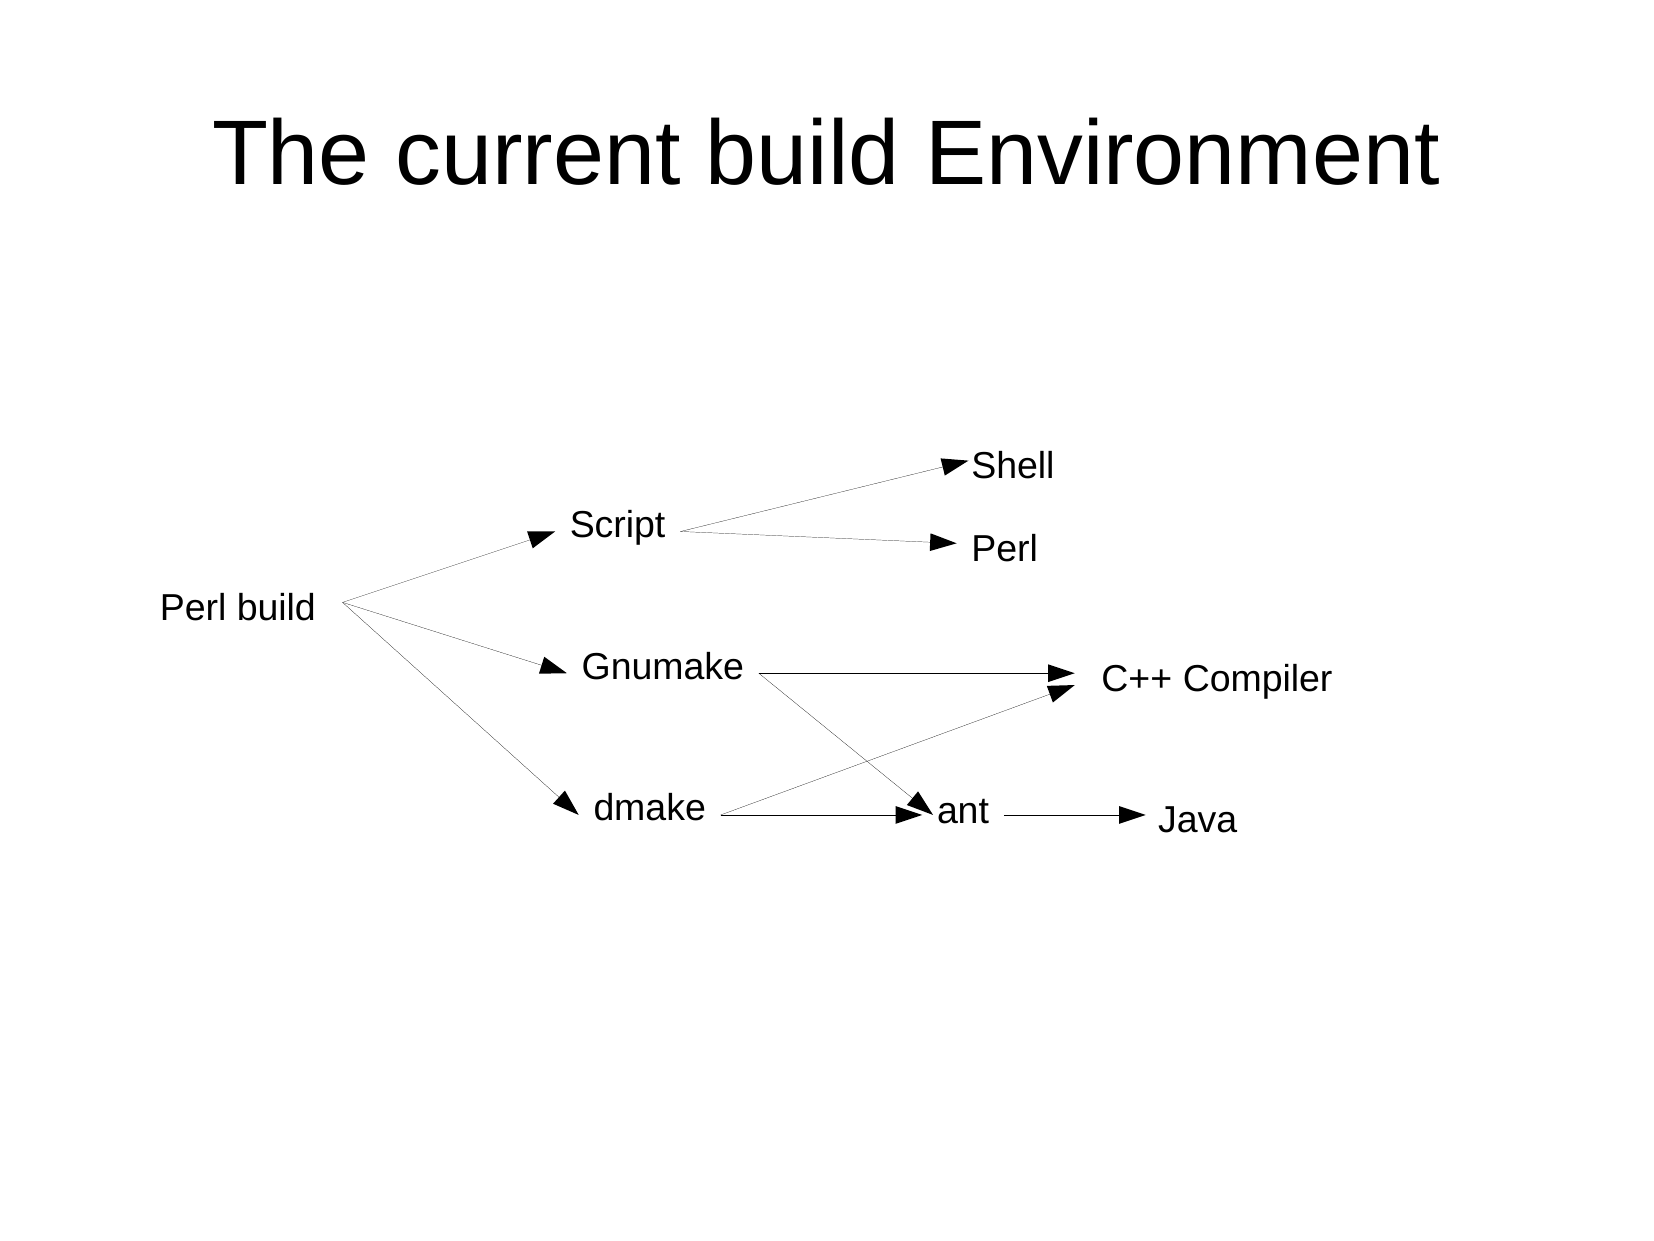

# The current build Environment
Shell
Script
Perl
Perl build
Gnumake
C++ Compiler
dmake
ant
Java